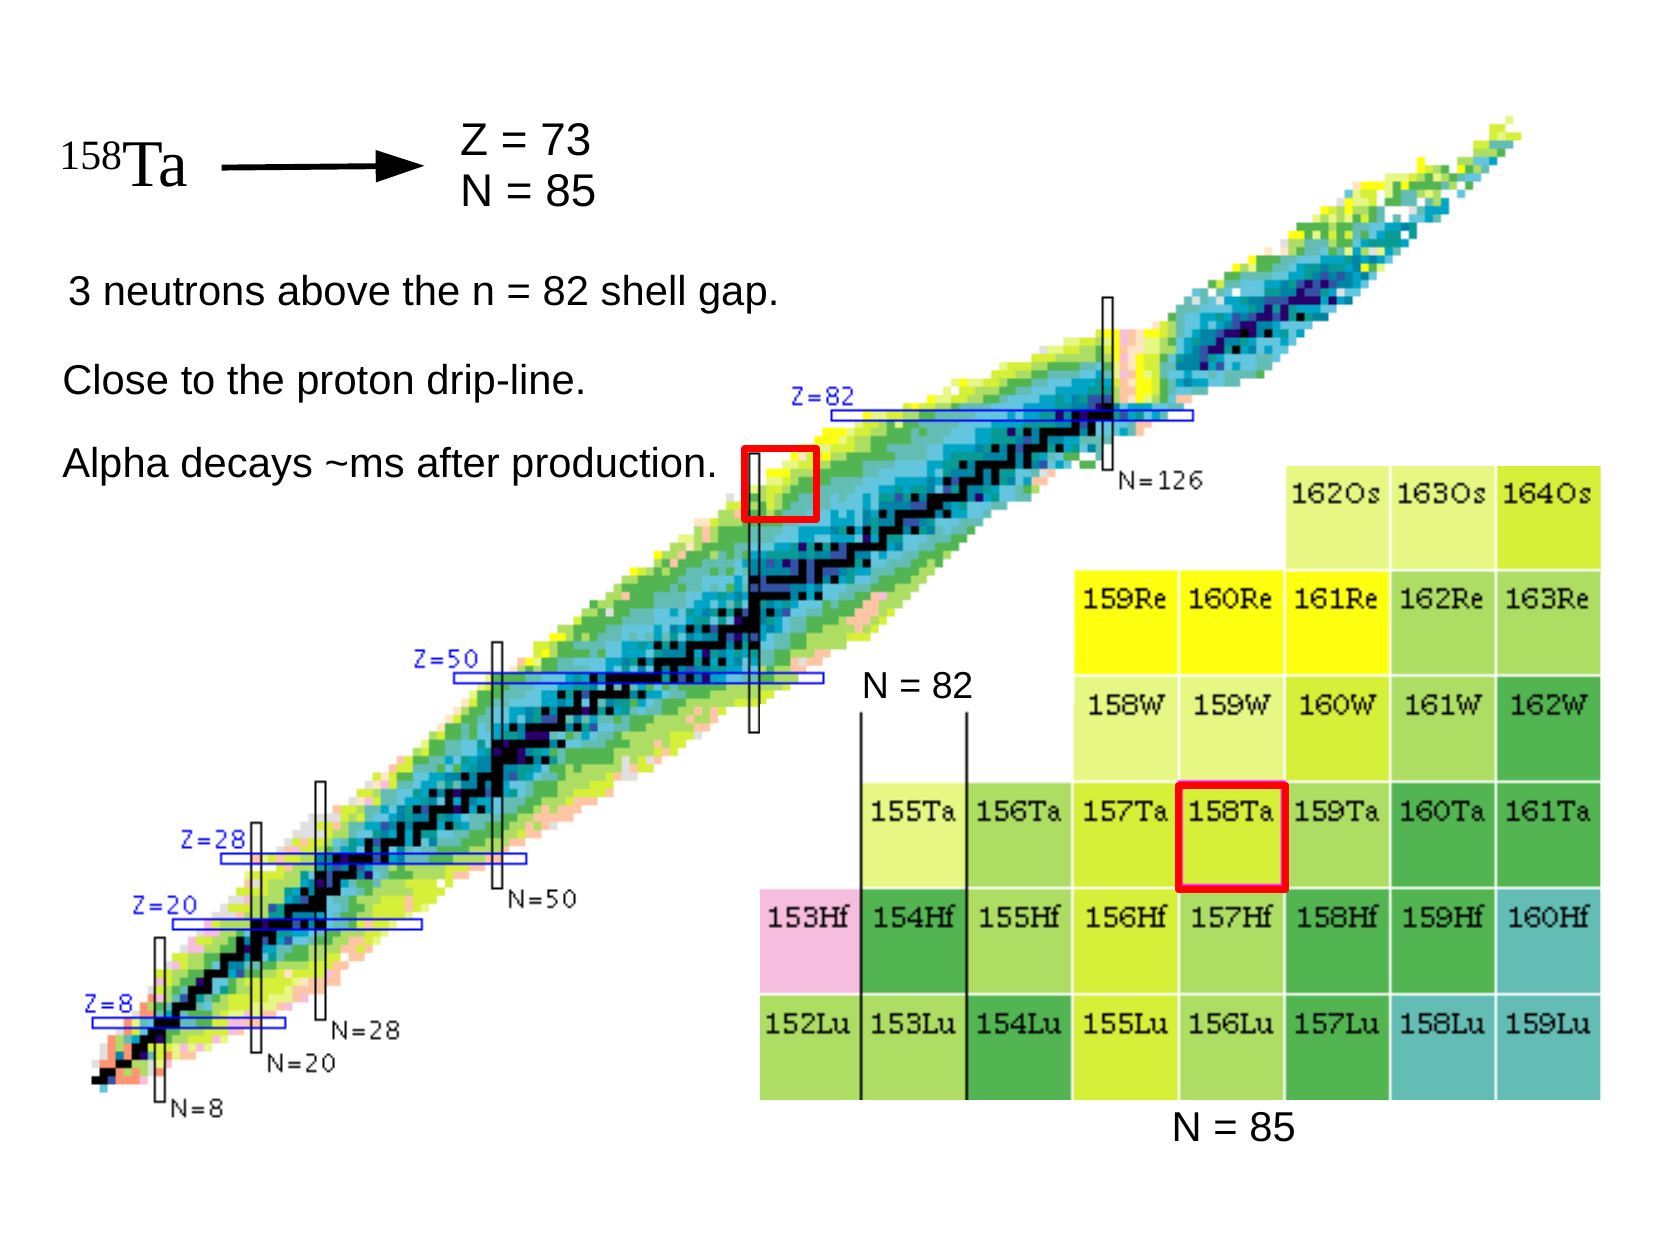

Z = 73
N = 85
158Ta
3 neutrons above the n = 82 shell gap.
Close to the proton drip-line.
Alpha decays ~ms after production.
N = 82
N = 85